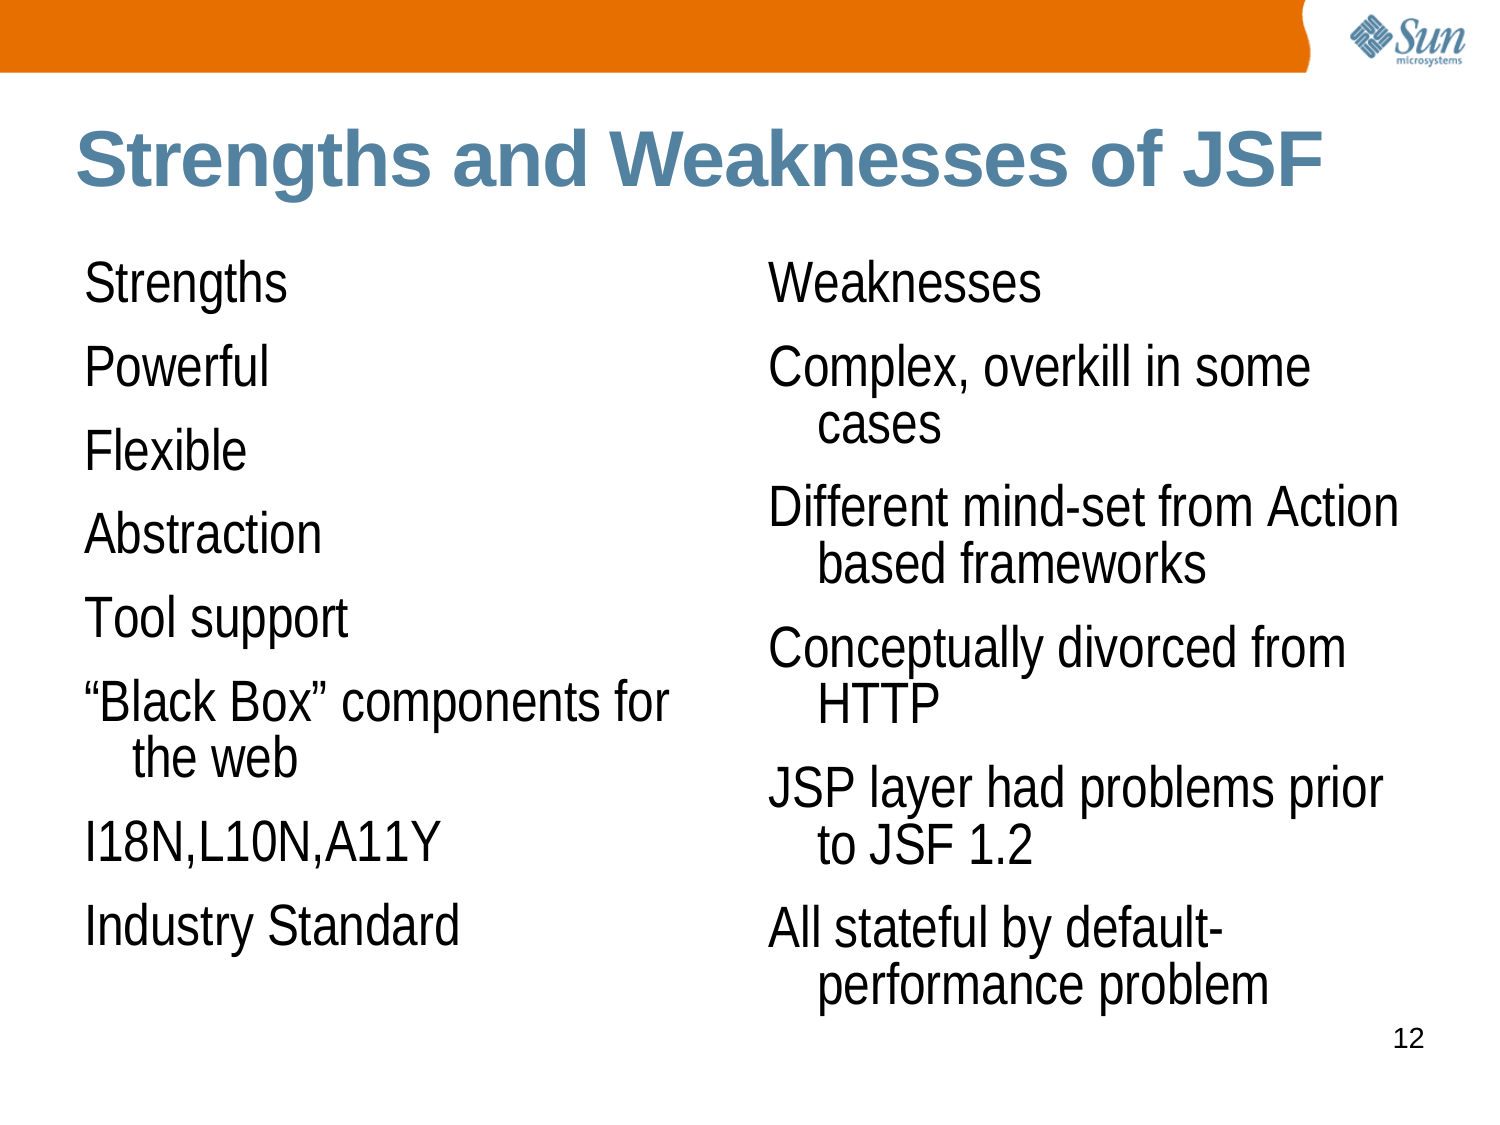

# Strengths and Weaknesses of JSF
Strengths
Powerful
Flexible
Abstraction
Tool support
“Black Box” components for the web
I18N,L10N,A11Y
Industry Standard
Weaknesses
Complex, overkill in some cases
Different mind-set from Action based frameworks
Conceptually divorced from HTTP
JSP layer had problems prior to JSF 1.2
All stateful by default-performance problem
12